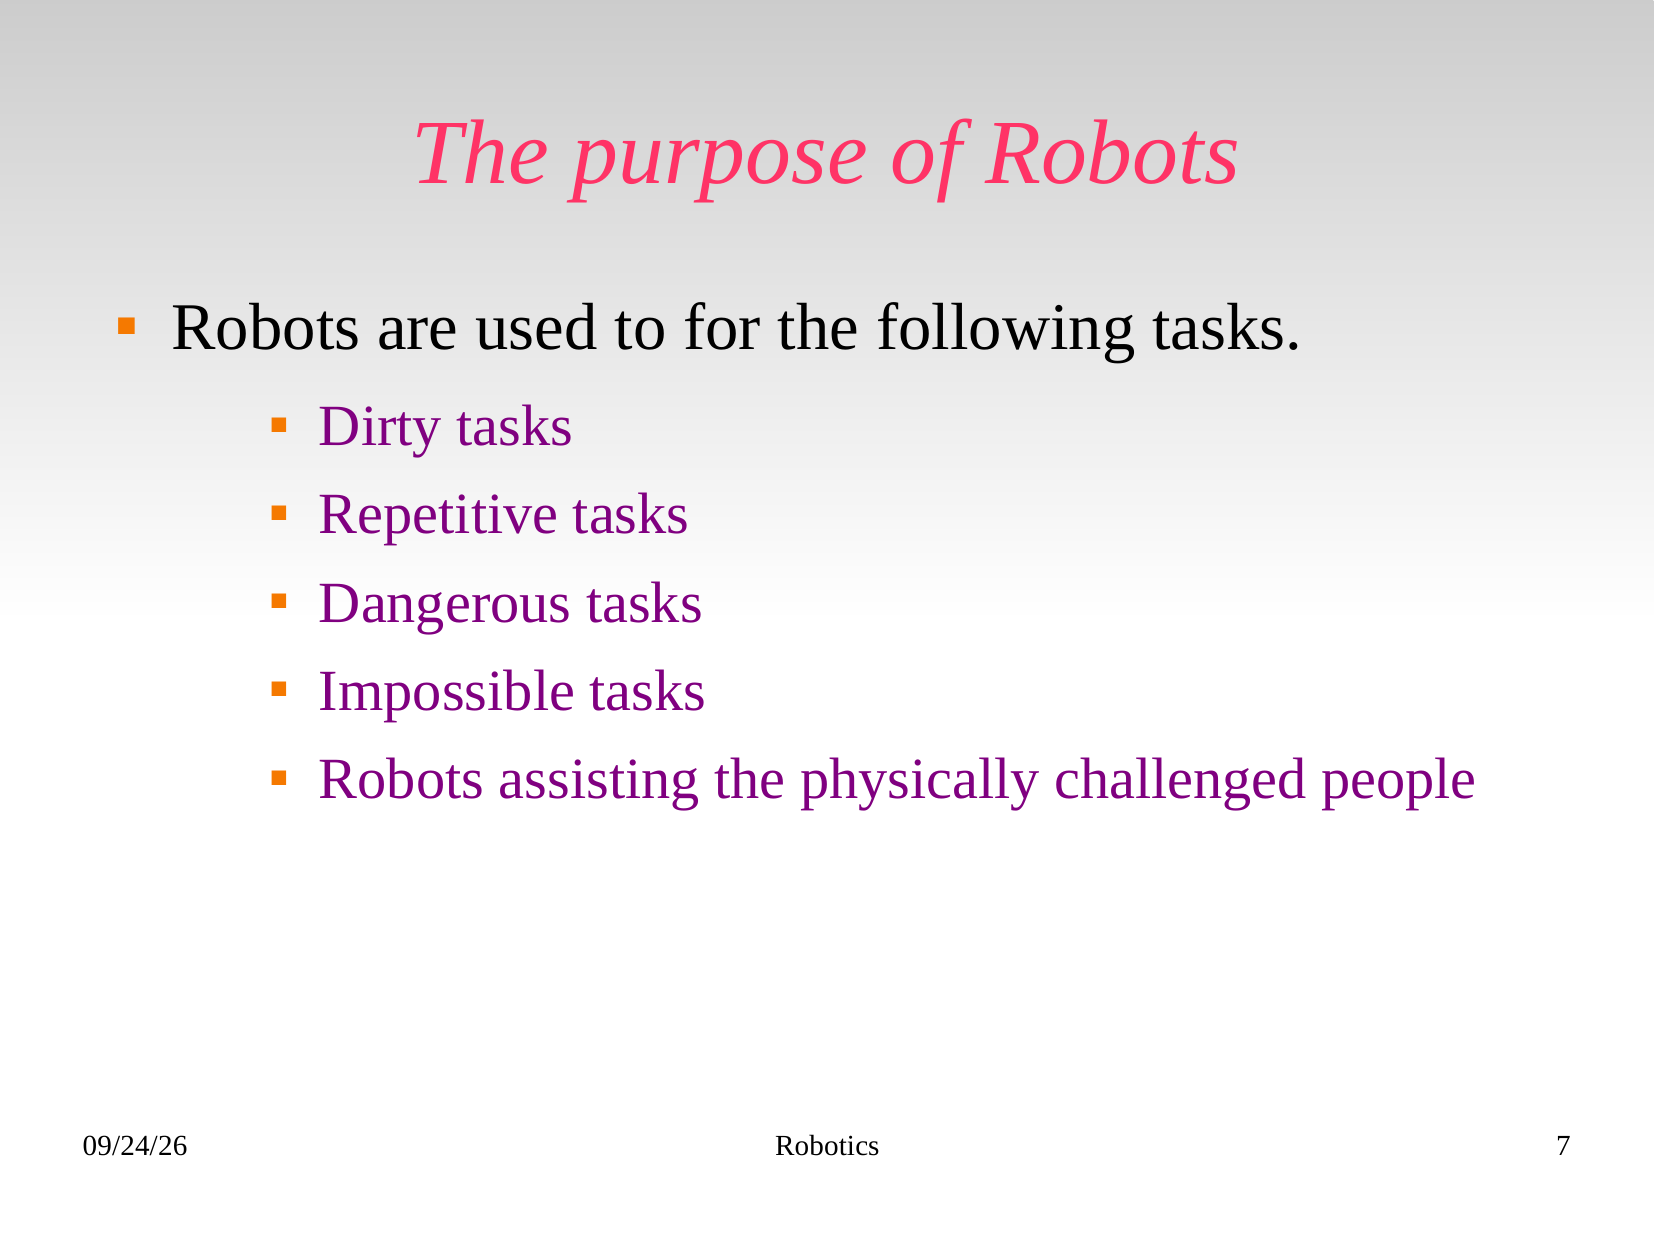

# The purpose of Robots
Robots are used to for the following tasks.
Dirty tasks
Repetitive tasks
Dangerous tasks
Impossible tasks
Robots assisting the physically challenged people
Robotics
7